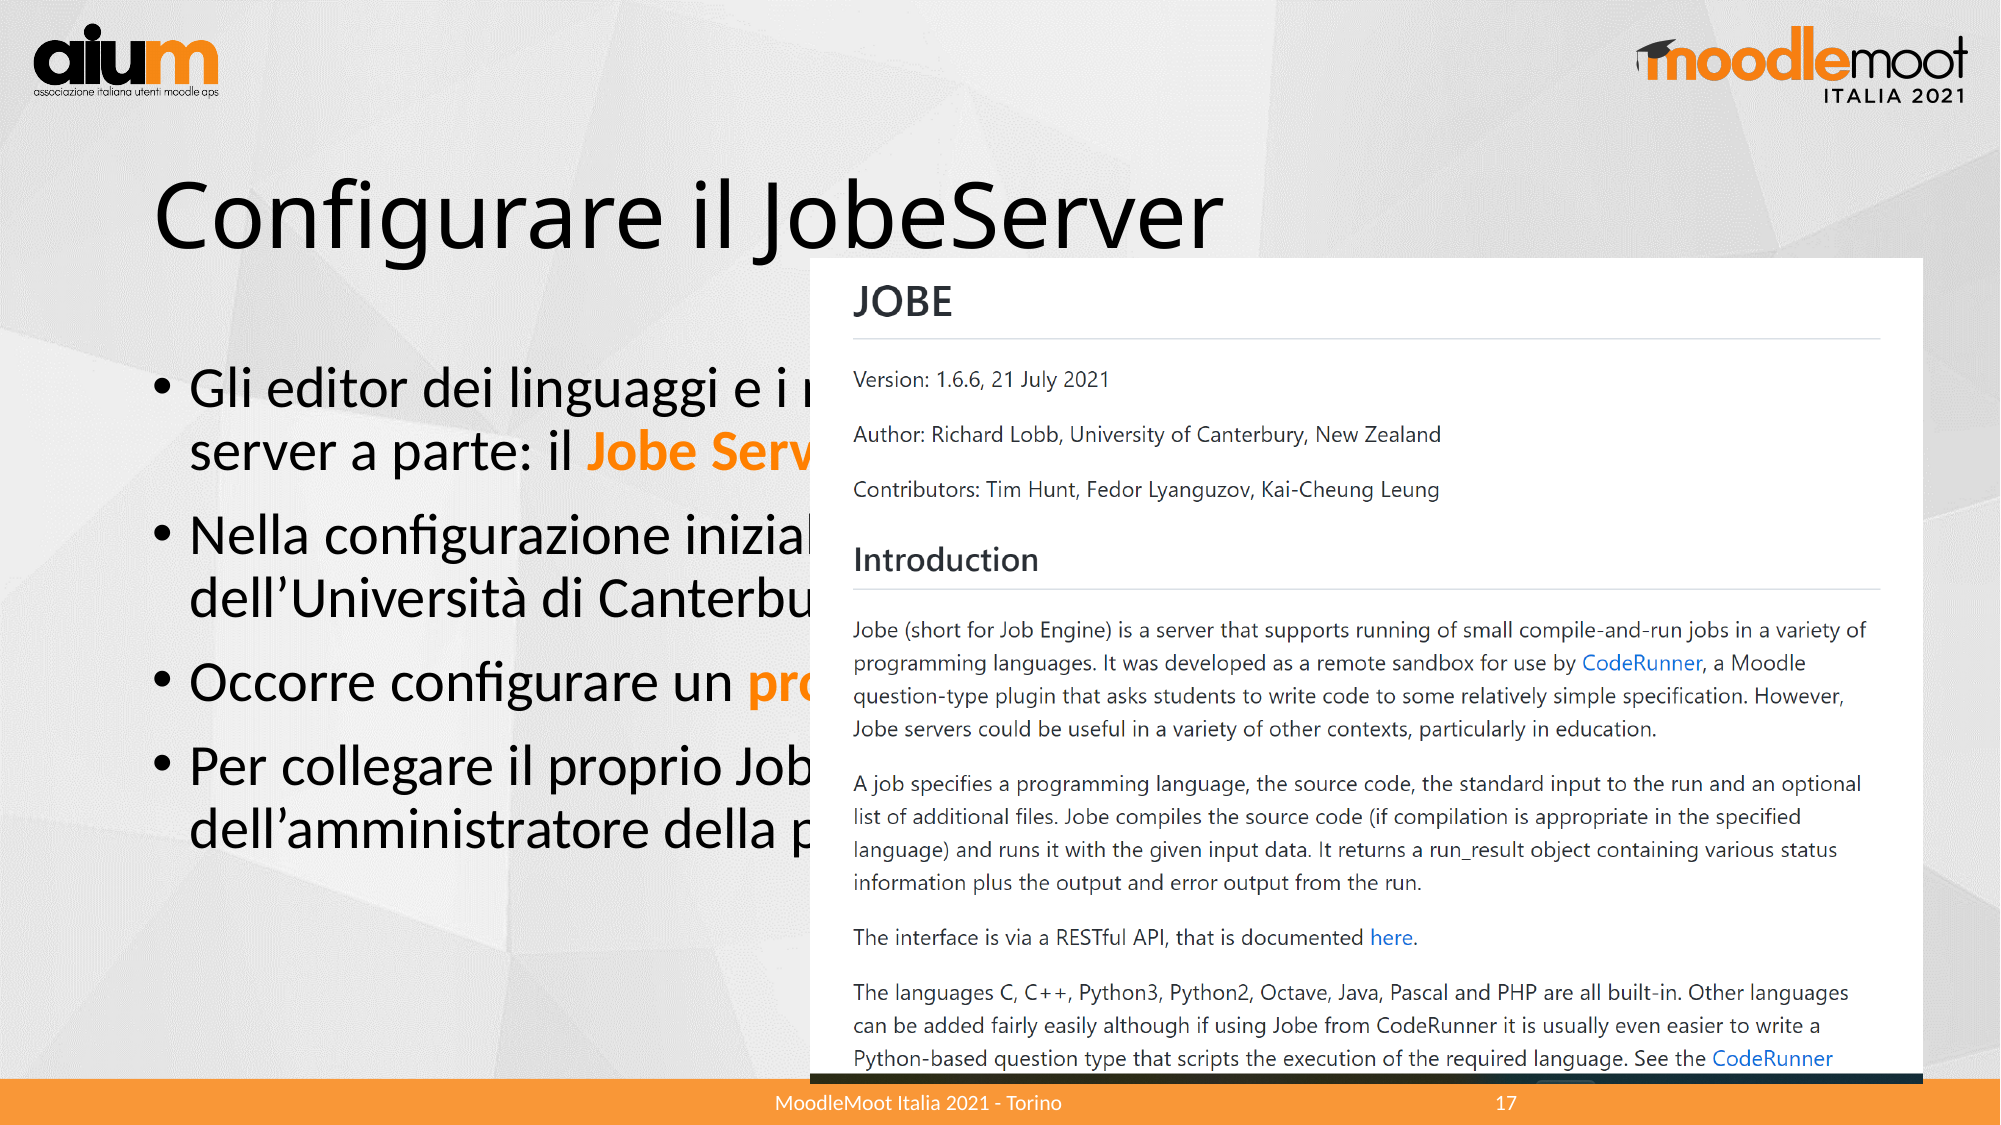

# Configurare il JobeServer
Gli editor dei linguaggi e i motori per eseguire i comandi utilizzano un server a parte: il Jobe Server
Nella configurazione iniziale del plugin viene agganciato il Jobe Server dell’Università di Canterbury
Occorre configurare un proprio Jobe Sandbox
Per collegare il proprio Jobe, occorre entrare nello spazio dell’amministratore della propria piattaforma Moodle